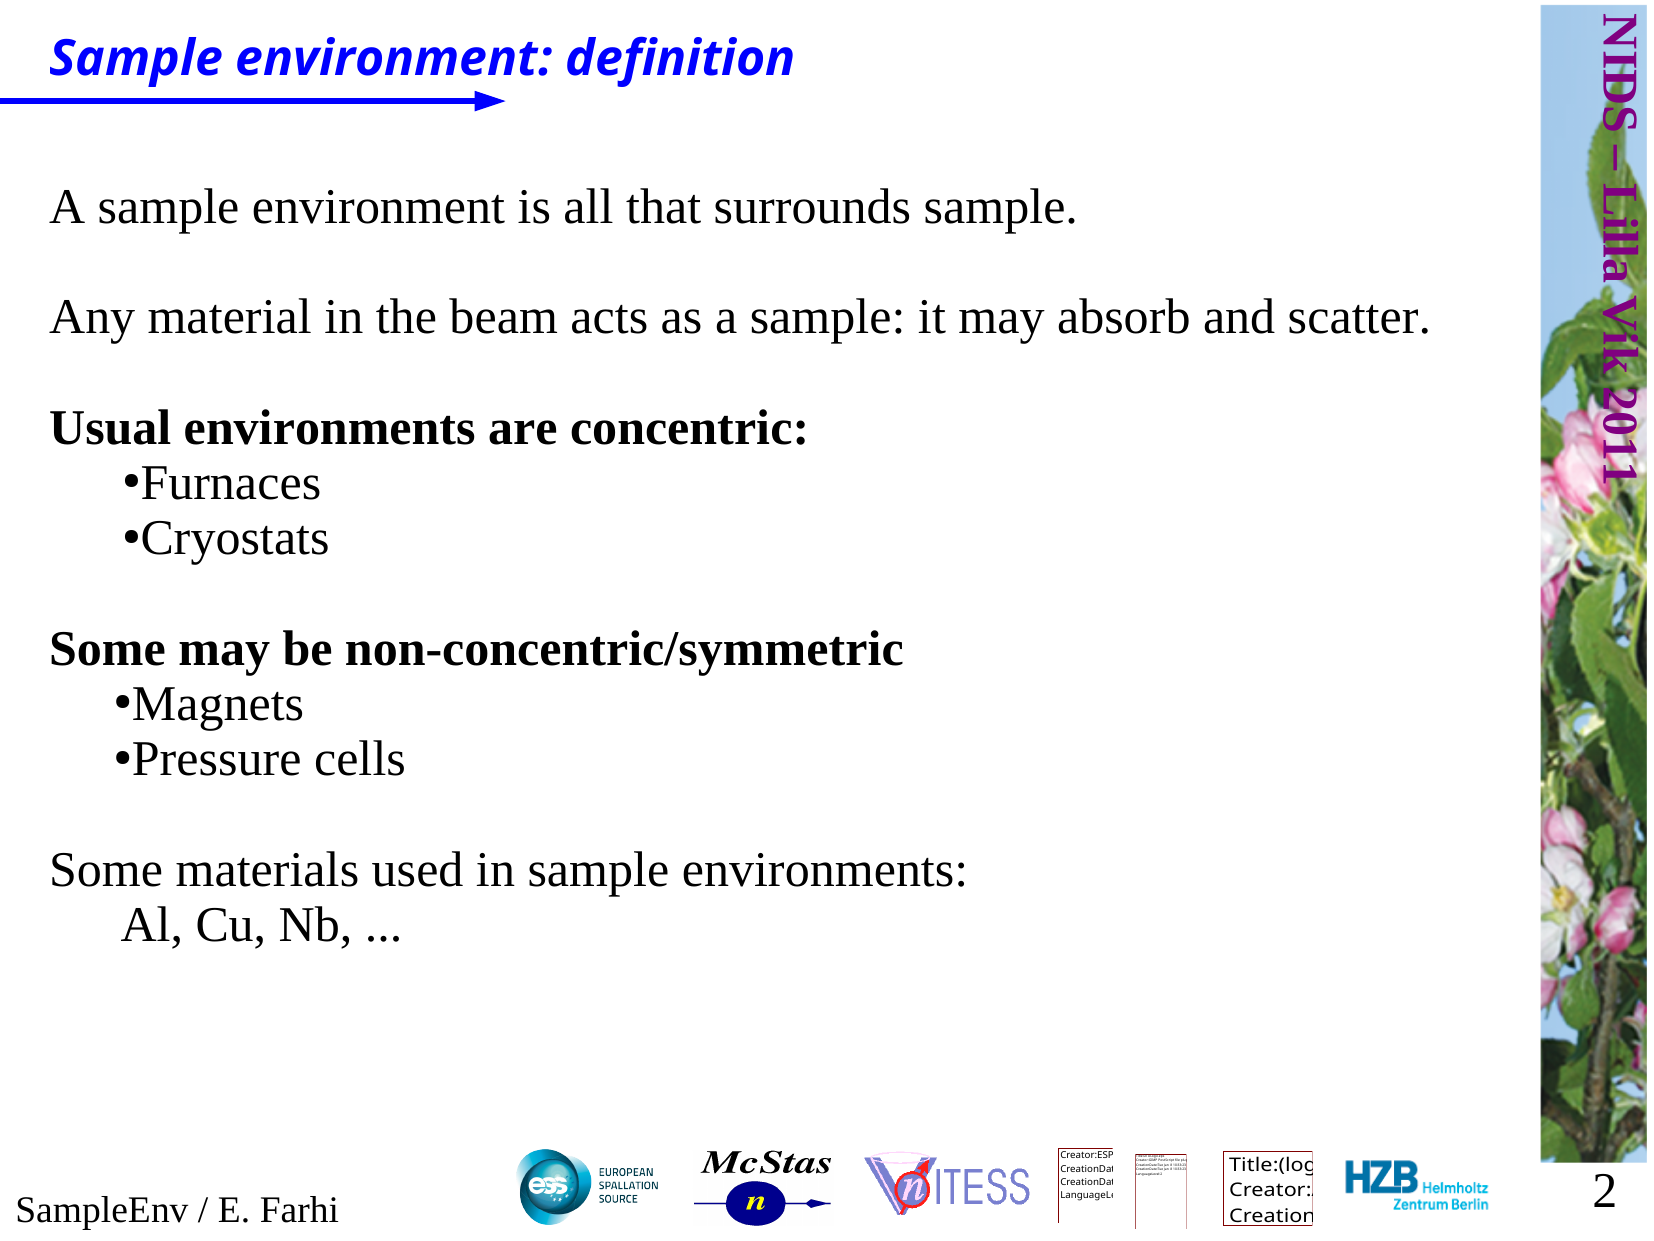

Sample environment: definition
A sample environment is all that surrounds sample.
Any material in the beam acts as a sample: it may absorb and scatter.
Usual environments are concentric:
Furnaces
Cryostats
Some may be non-concentric/symmetric
Magnets
Pressure cells
Some materials used in sample environments:
Al, Cu, Nb, ...